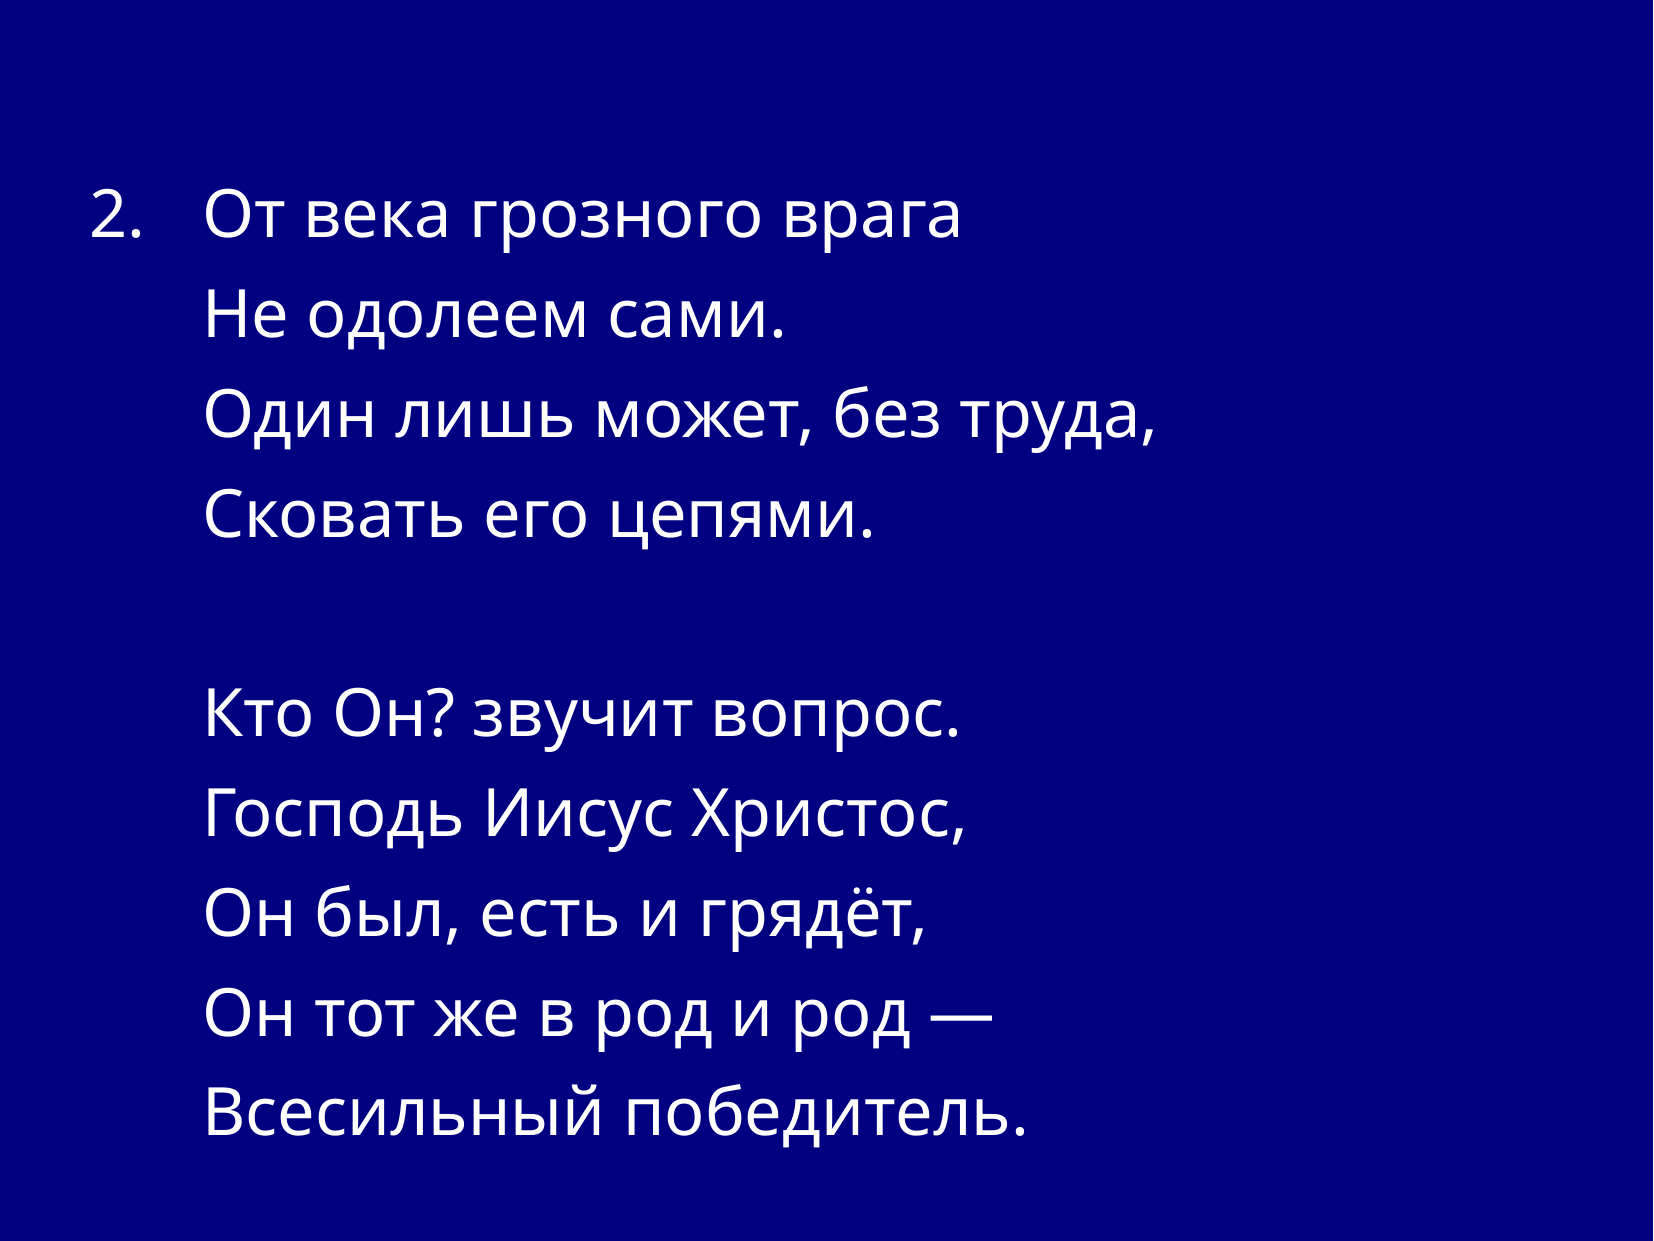

2.	От века грозного врага
	Не одолеем сами.
	Один лишь может, без труда,
	Сковать его цепями.
	Кто Он? звучит вопрос.
	Господь Иисус Христос,
	Он был, есть и грядёт,
	Он тот же в род и род —
	Всесильный победитель.